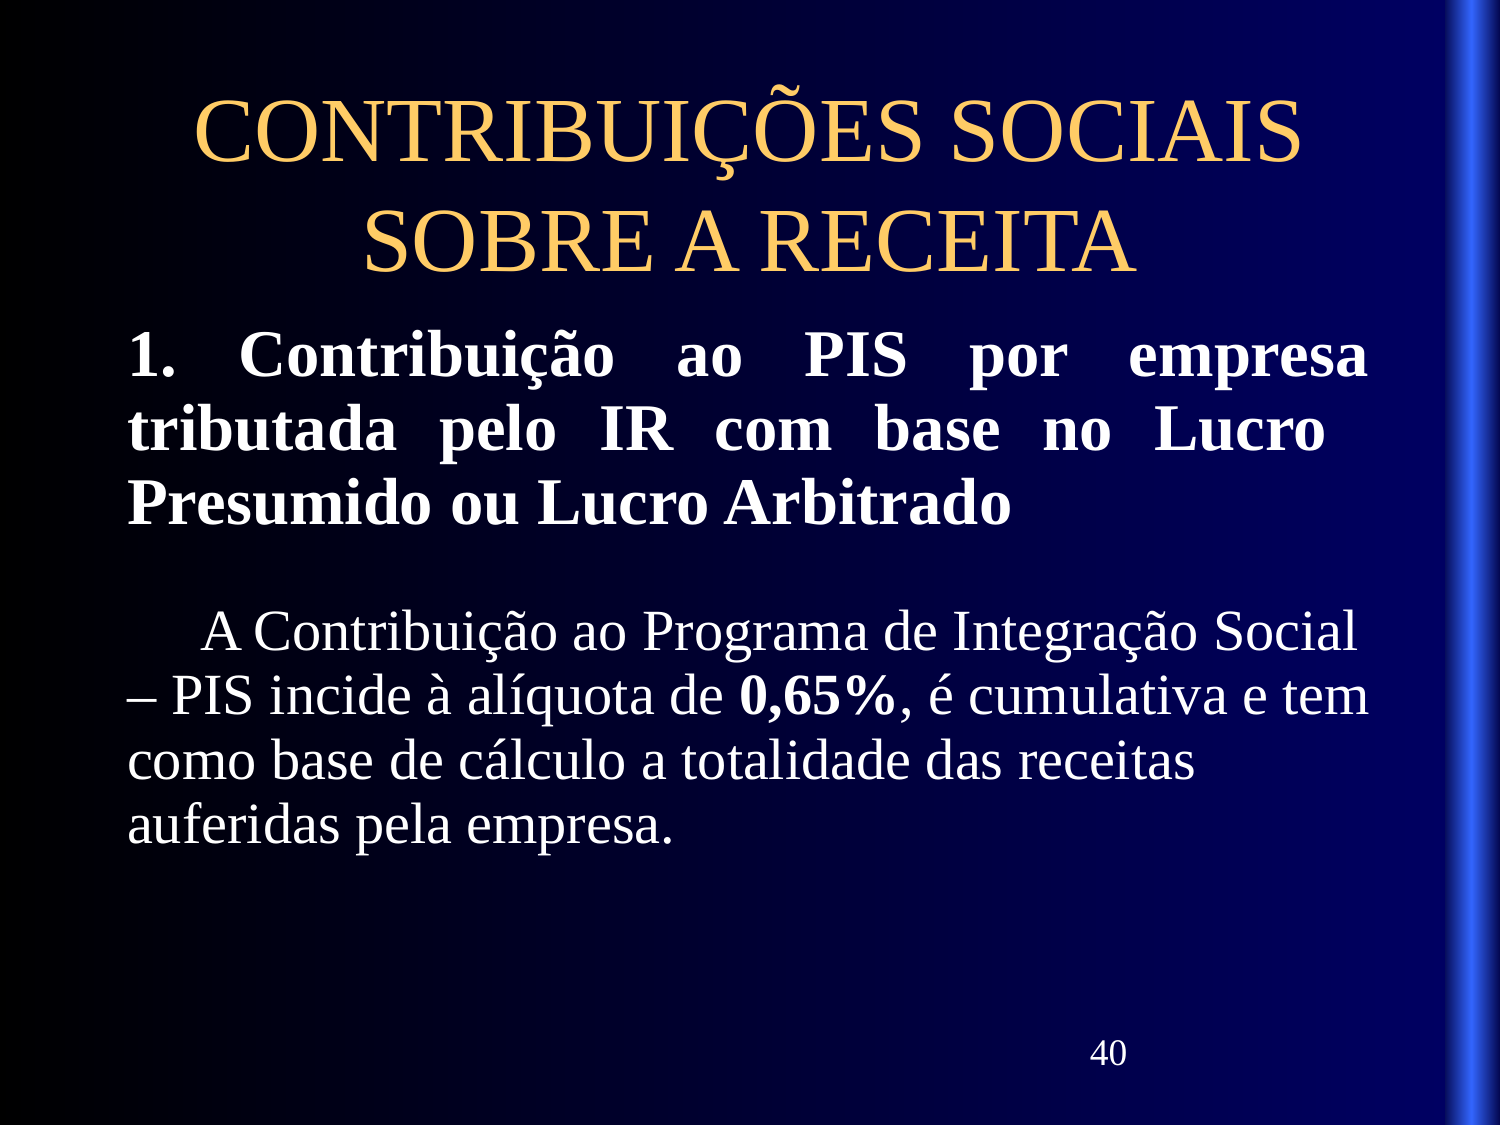

# CONTRIBUIÇÕES SOCIAIS SOBRE A RECEITA
1. Contribuição ao PIS por empresa tributada pelo IR com base no Lucro Presumido ou Lucro Arbitrado
	A Contribuição ao Programa de Integração Social – PIS incide à alíquota de 0,65%, é cumulativa e tem como base de cálculo a totalidade das receitas auferidas pela empresa.